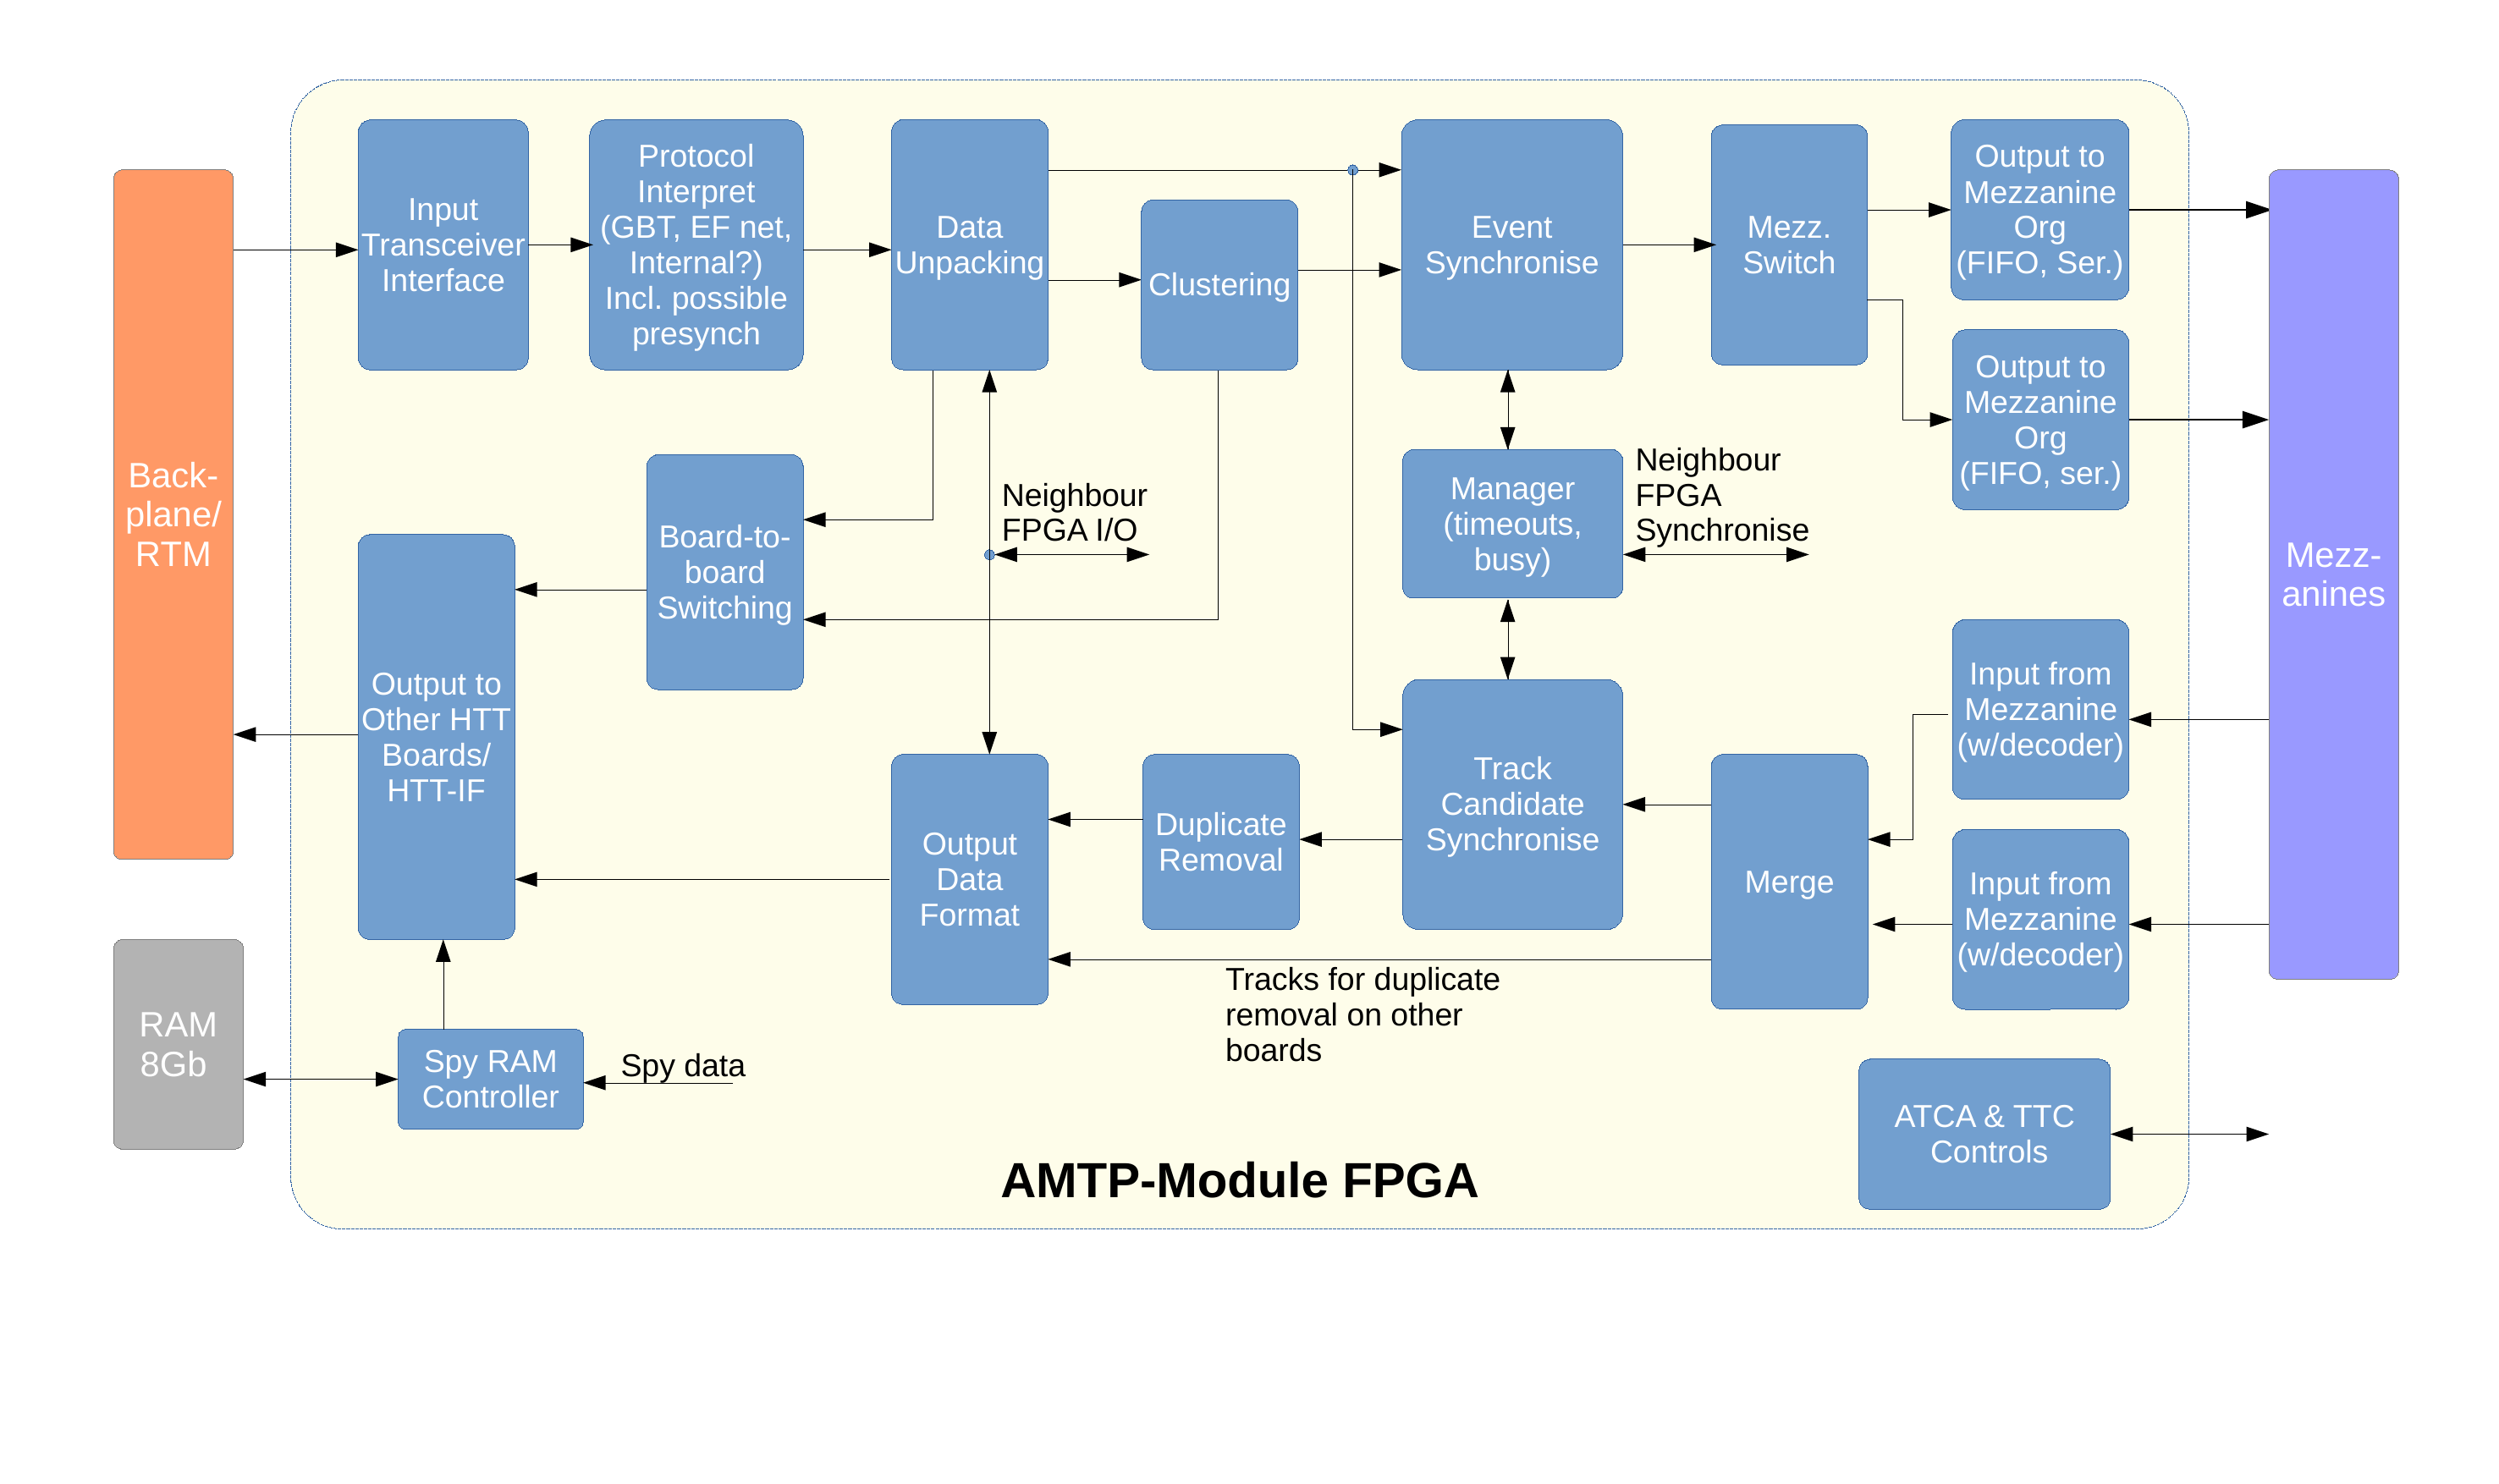

AMTP-Module FPGA
Data
Unpacking
Event
Synchronise
Output to
Mezzanine
Org
(FIFO, Ser.)
Input
Transceiver
Interface
Protocol
Interpret
(GBT, EF net,
Internal?)
Incl. possible
presynch
Mezz.
Switch
Back-
plane/
RTM
Mezz-
anines
Clustering
Output to
Mezzanine
Org
(FIFO, ser.)
Neighbour
FPGA Synchronise
Neighbour
FPGA I/O
Manager
(timeouts,
busy)
Board-to-
board
Switching
Output to
Other HTT
Boards/
HTT-IF
Input from
Mezzanine
(w/decoder)
Track
Candidate
Synchronise
Output
Data
Format
Duplicate
Removal
Merge
Input from
Mezzanine
(w/decoder)
Tracks for duplicate
removal on other
boards
RAM
8Gb
Spy RAM
Controller
Spy data
ATCA & TTC
 Controls